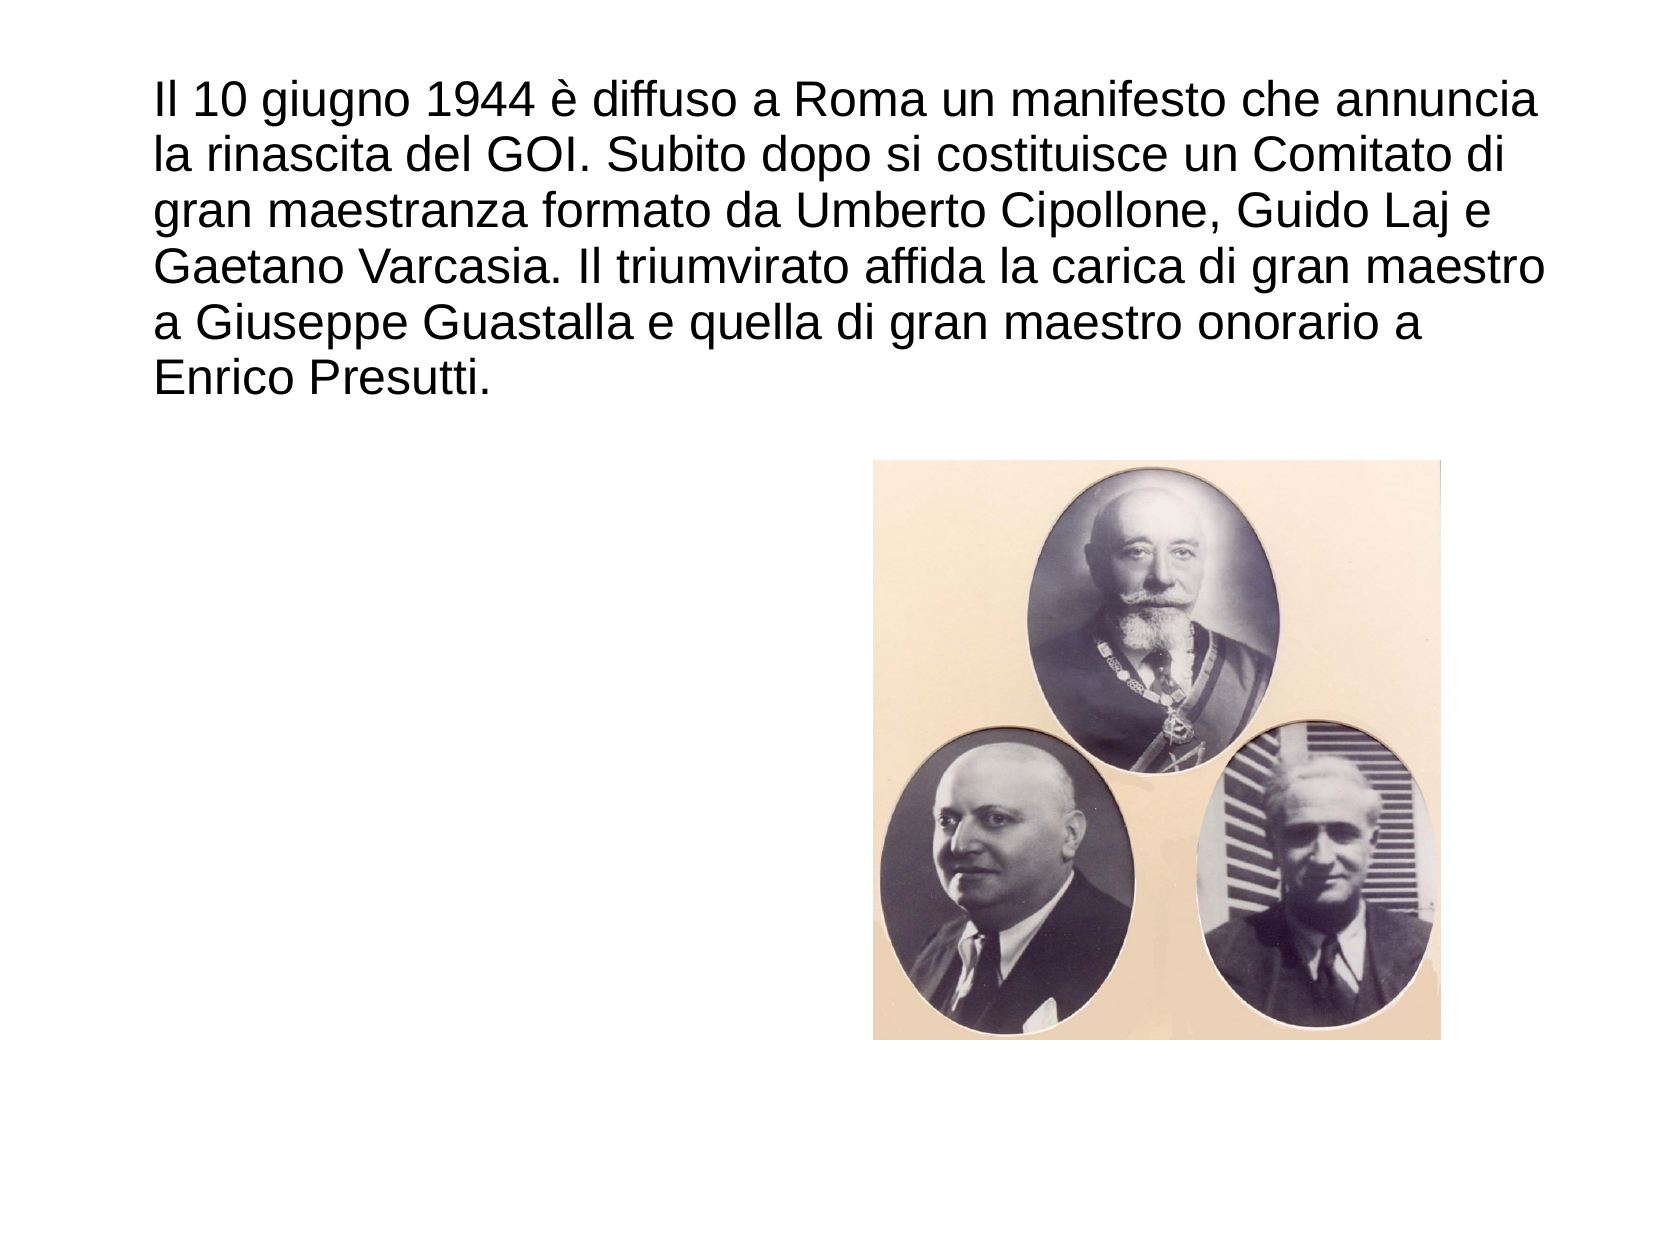

# Il 10 giugno 1944 è diffuso a Roma un manifesto che annuncia la rinascita del GOI. Subito dopo si costituisce un Comitato di gran maestranza formato da Umberto Cipollone, Guido Laj e Gaetano Varcasia. Il triumvirato affida la carica di gran maestro a Giuseppe Guastalla e quella di gran maestro onorario a Enrico Presutti.